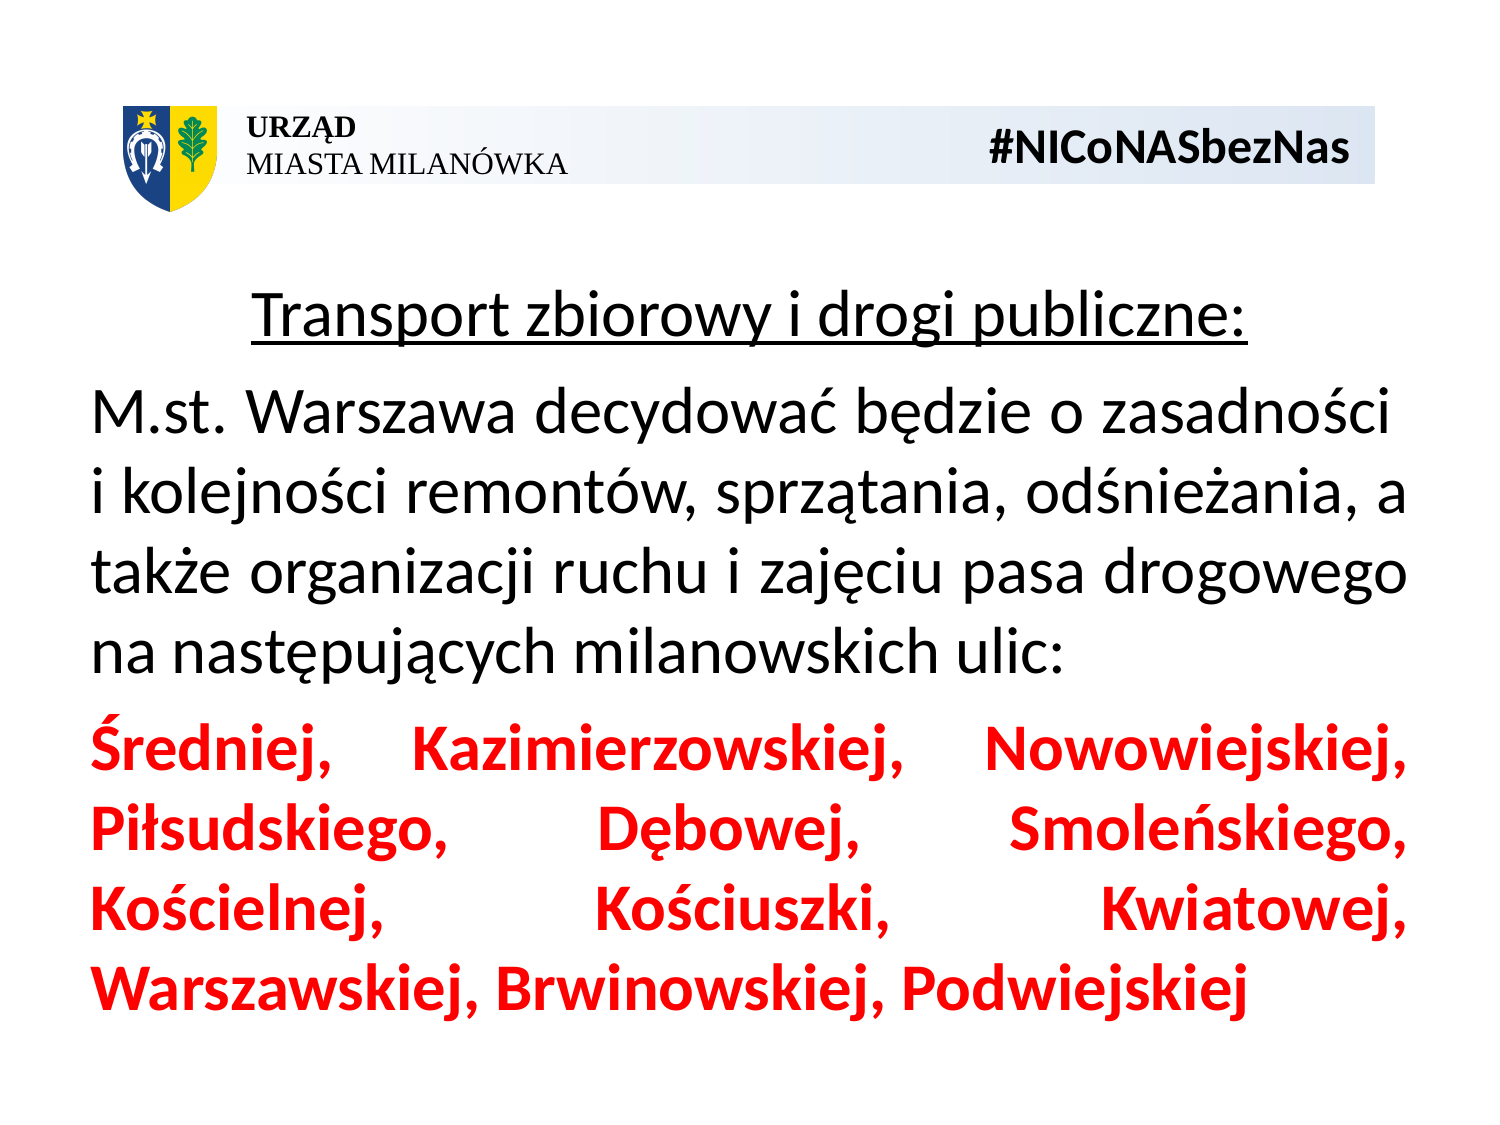

Urząd
Miasta Milanówka
#NICoNASbezNas
# Transport zbiorowy i drogi publiczne:
M.st. Warszawa decydować będzie o zasadności i kolejności remontów, sprzątania, odśnieżania, a także organizacji ruchu i zajęciu pasa drogowego na następujących milanowskich ulic:
Średniej, Kazimierzowskiej, Nowowiejskiej, Piłsudskiego, Dębowej, Smoleńskiego, Kościelnej, Kościuszki, Kwiatowej, Warszawskiej, Brwinowskiej, Podwiejskiej